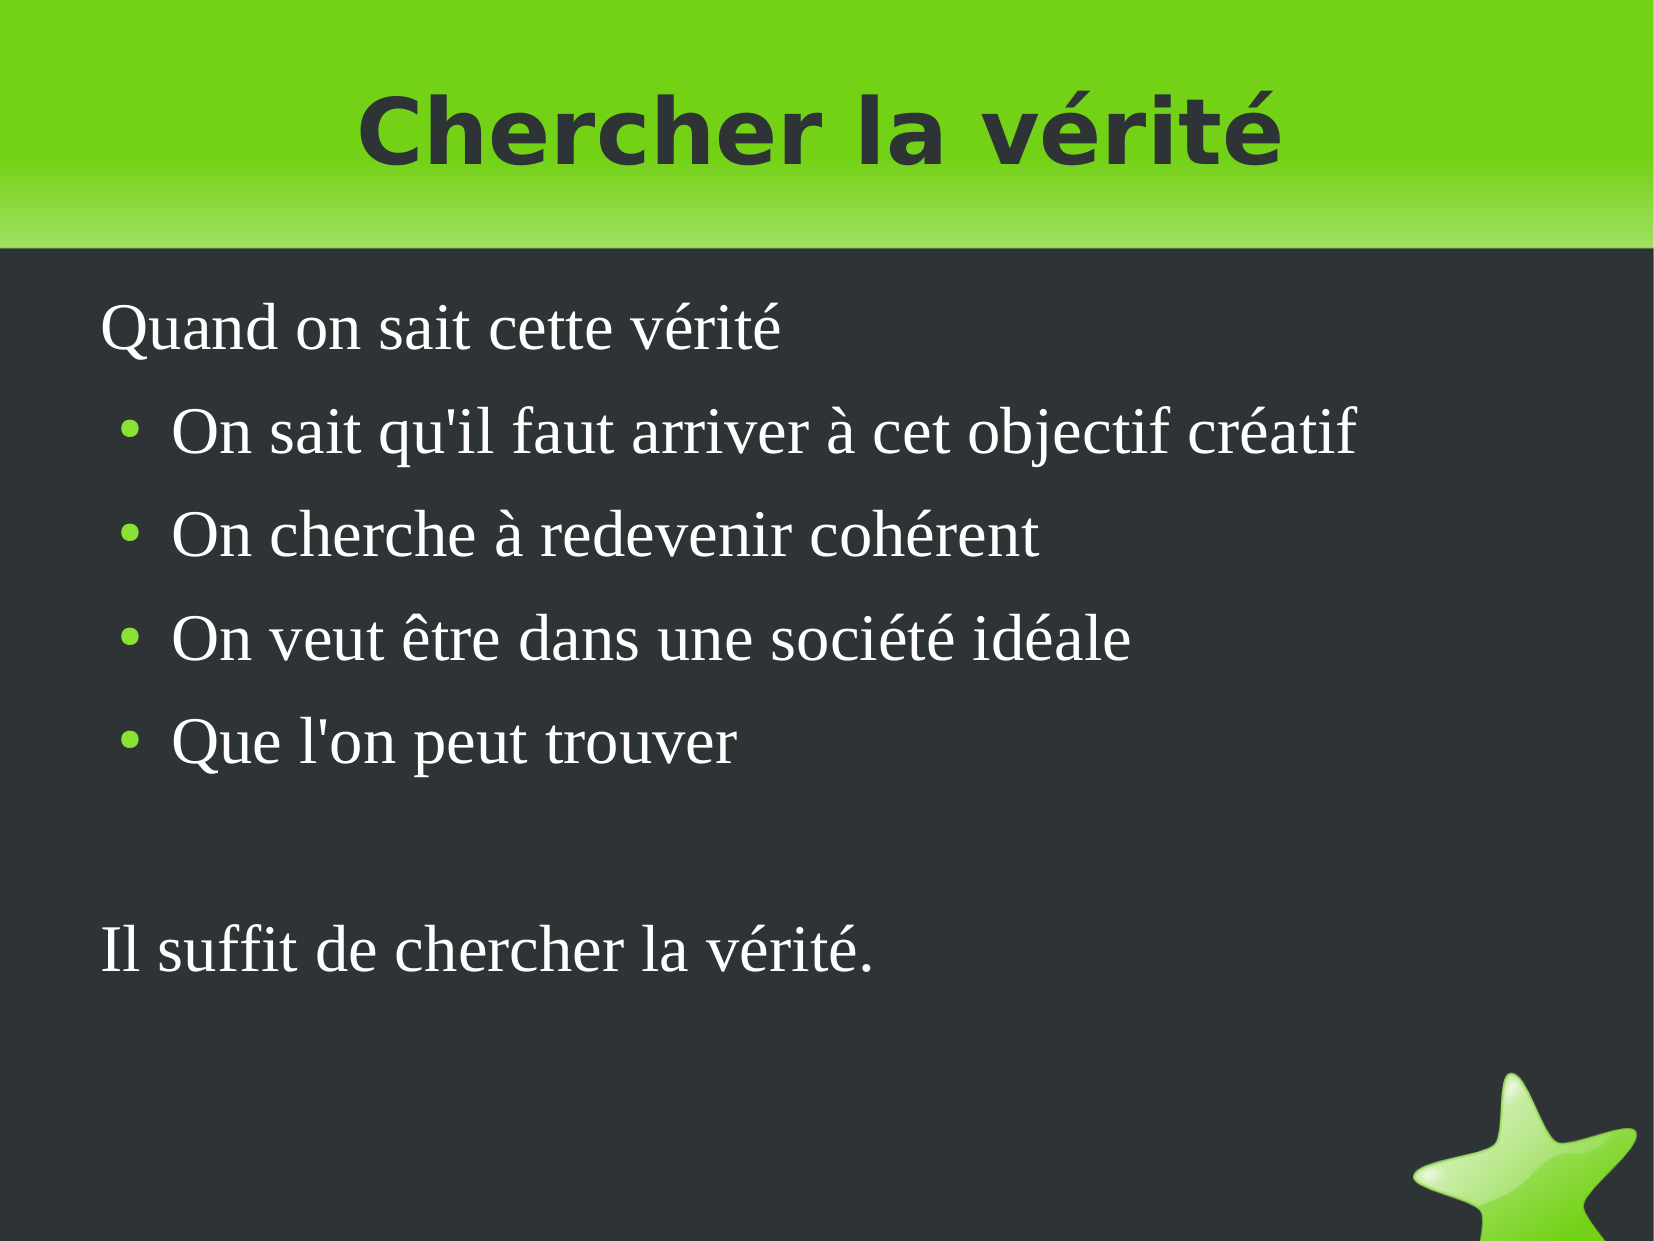

# Chercher la vérité
Quand on sait cette vérité
On sait qu'il faut arriver à cet objectif créatif
On cherche à redevenir cohérent
On veut être dans une société idéale
Que l'on peut trouver
Il suffit de chercher la vérité.